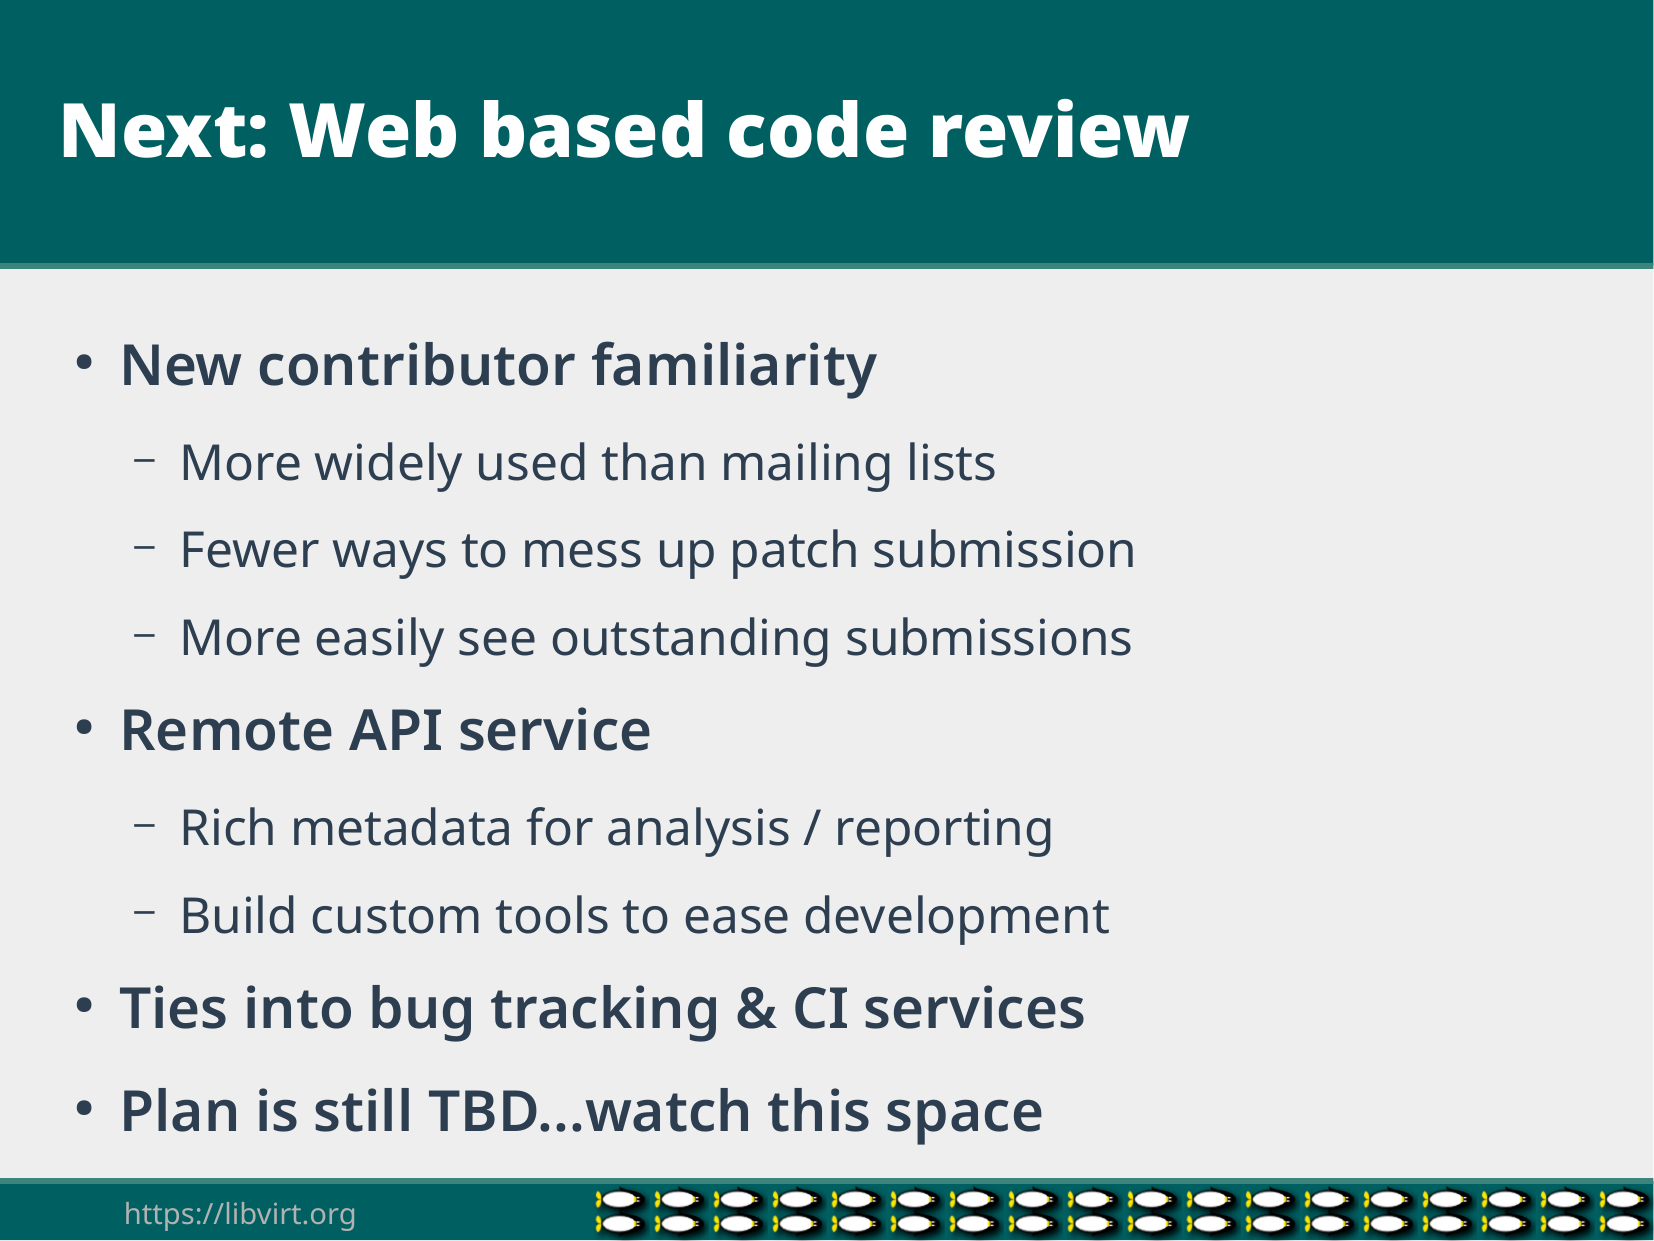

# Next: Web based code review
New contributor familiarity
More widely used than mailing lists
Fewer ways to mess up patch submission
More easily see outstanding submissions
Remote API service
Rich metadata for analysis / reporting
Build custom tools to ease development
Ties into bug tracking & CI services
Plan is still TBD...watch this space
https://libvirt.org